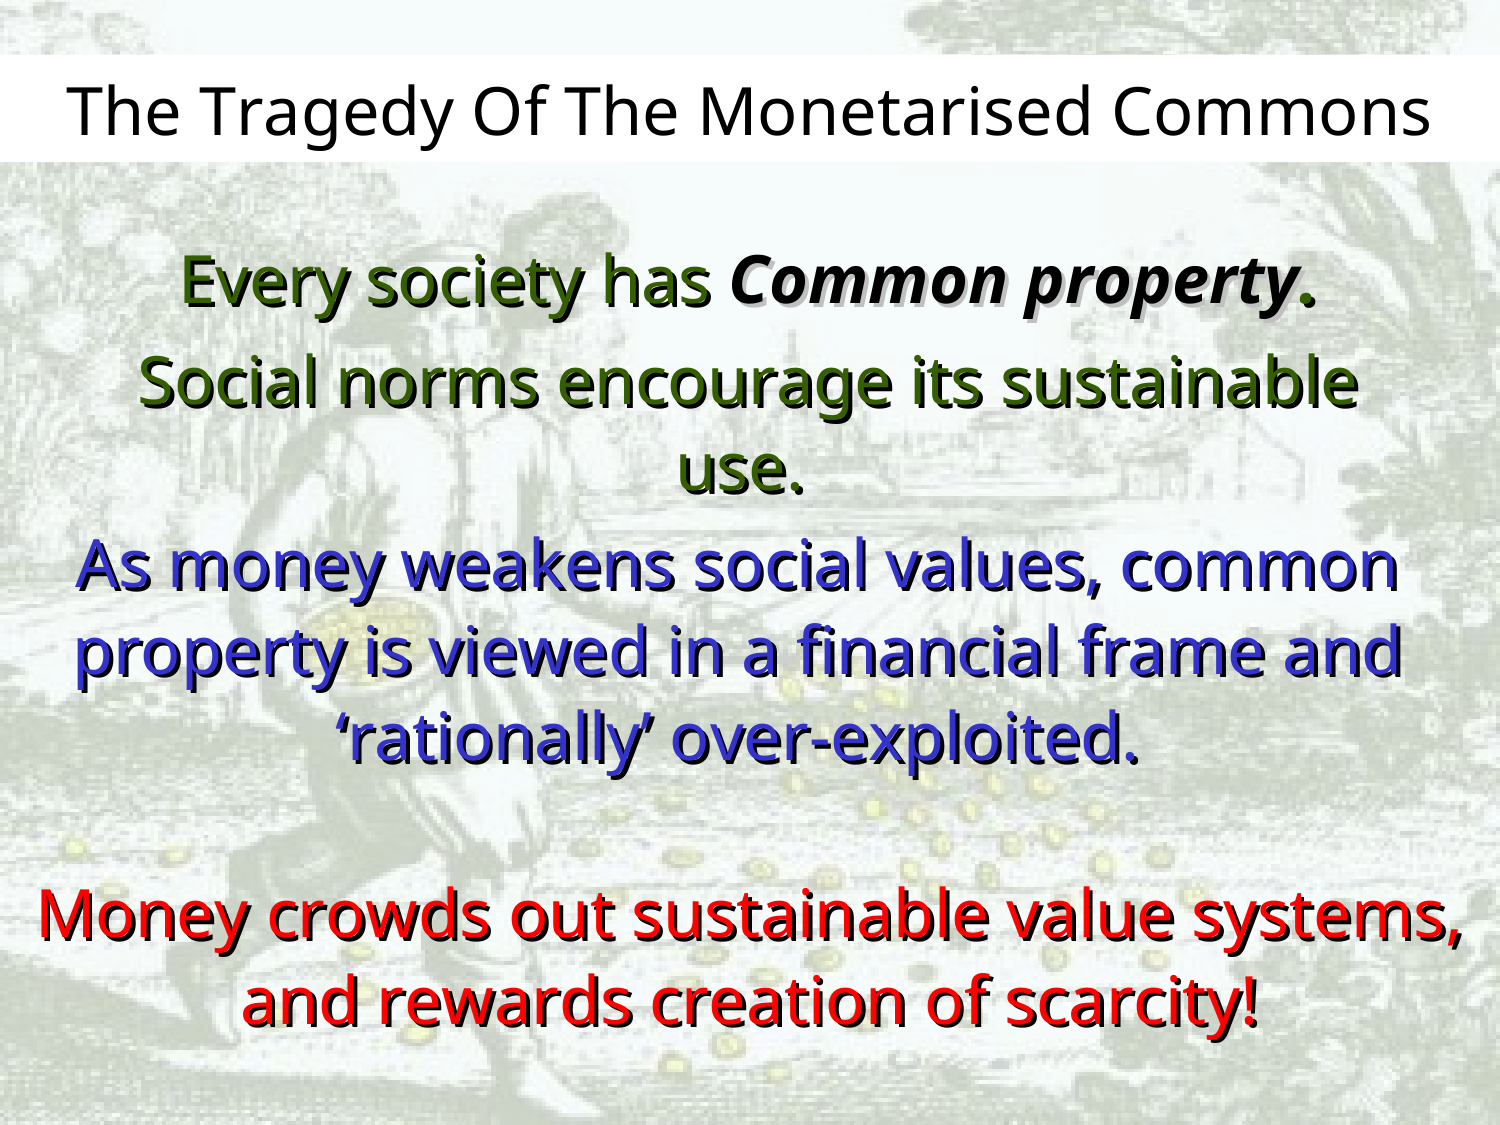

The Tragedy Of The Monetarised Commons
Every society has Common property.
Social norms encourage its sustainable use.
As money weakens social values, common property is viewed in a financial frame and ‘rationally’ over-exploited.
Money crowds out sustainable value systems, and rewards creation of scarcity!